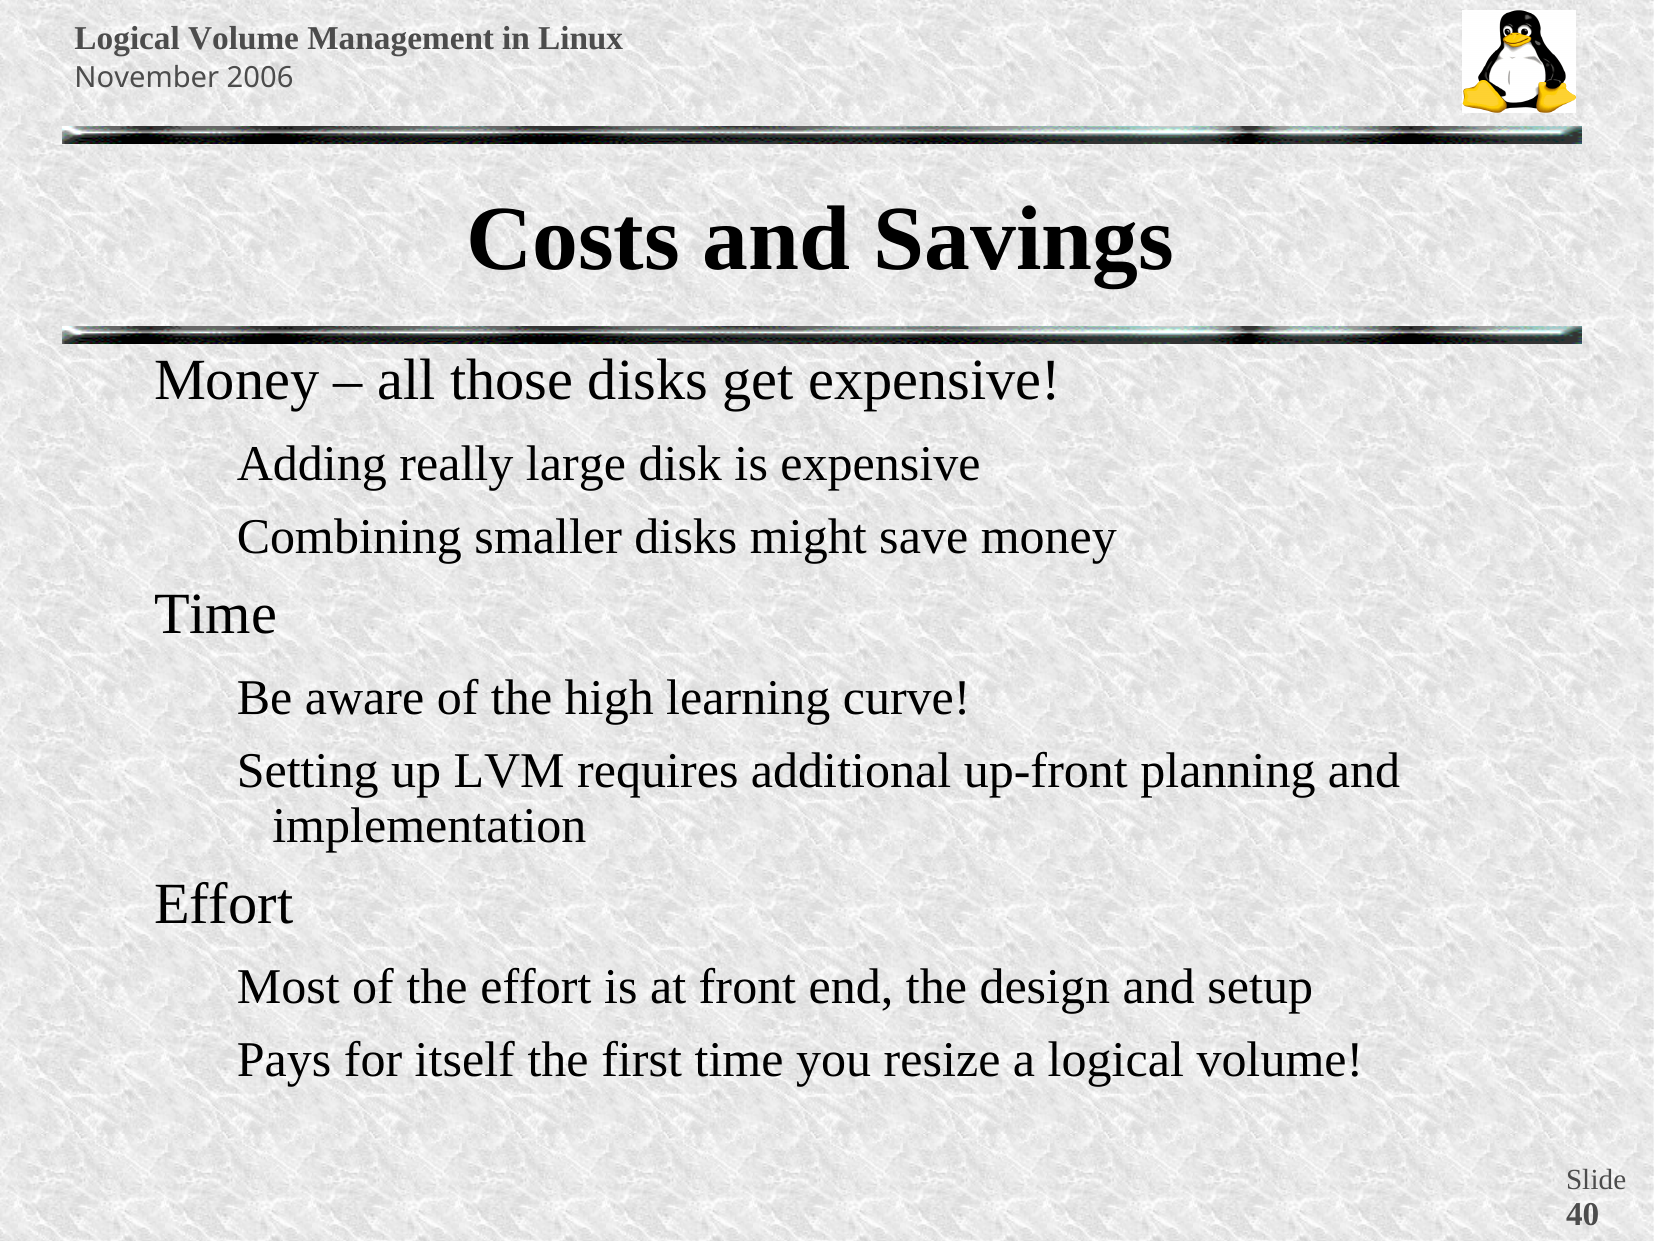

# Costs and Savings
Money – all those disks get expensive!
Adding really large disk is expensive
Combining smaller disks might save money
Time
Be aware of the high learning curve!
Setting up LVM requires additional up-front planning and implementation
Effort
Most of the effort is at front end, the design and setup
Pays for itself the first time you resize a logical volume!